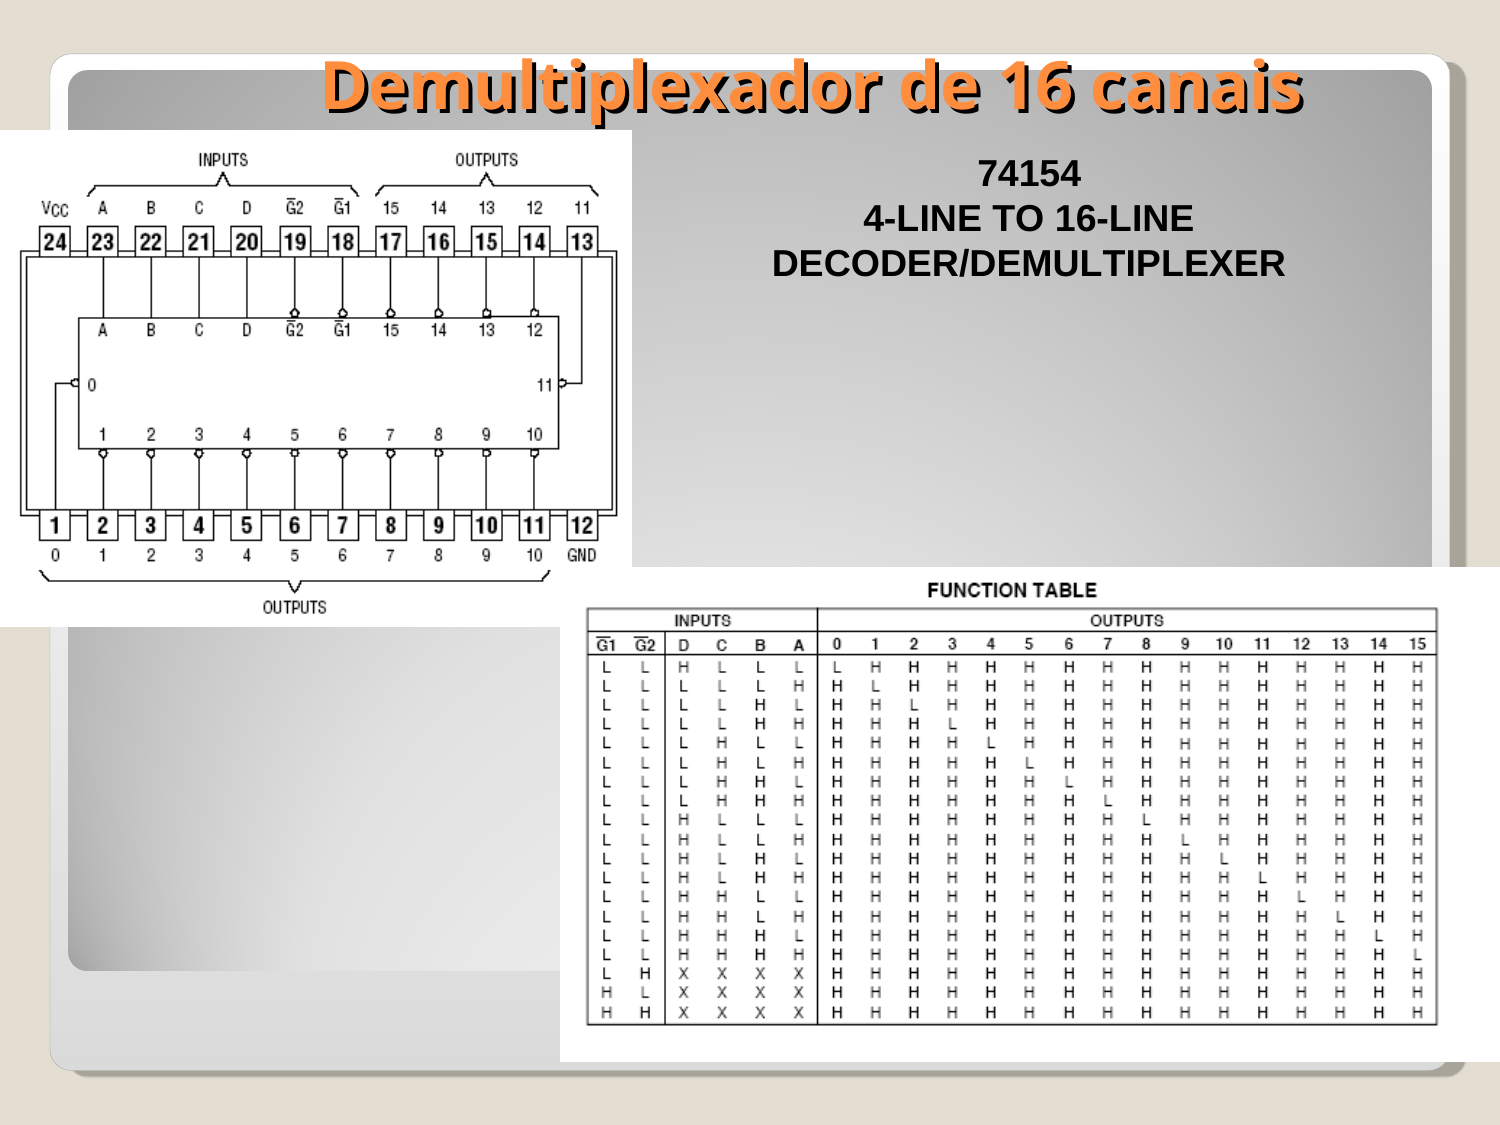

Demultiplexador de 16 canais
74154
4-LINE TO 16-LINE DECODER/DEMULTIPLEXER